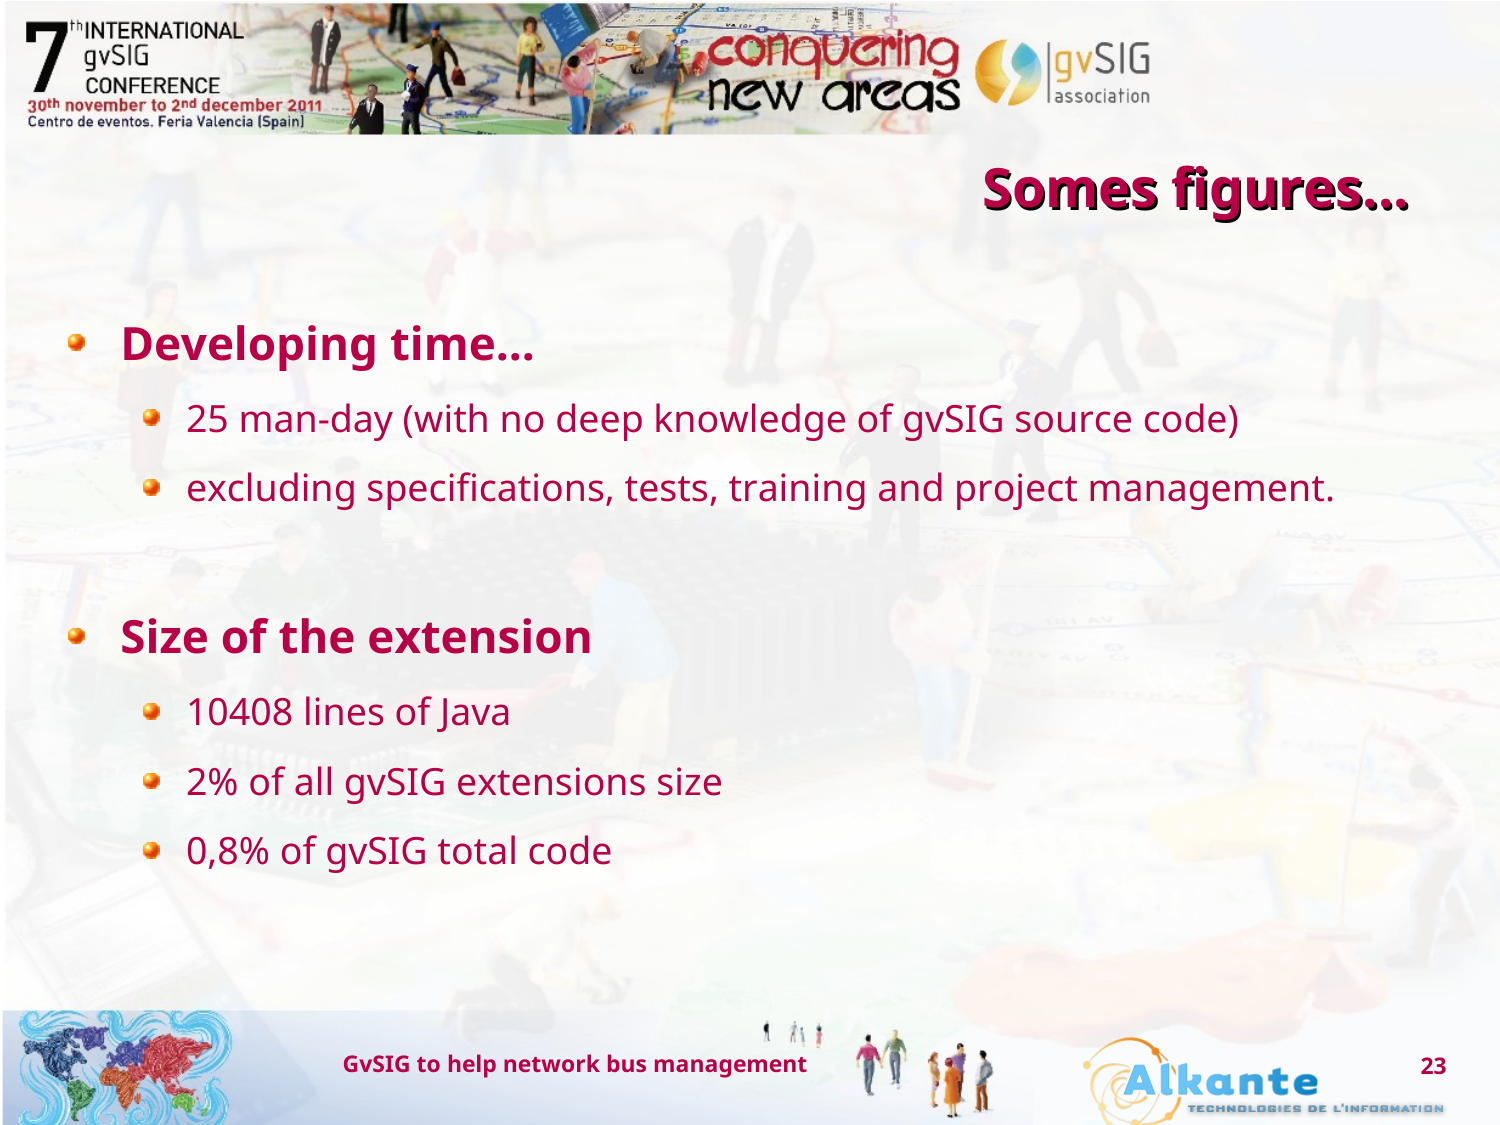

# Somes figures...
Developing time...
25 man-day (with no deep knowledge of gvSIG source code)
excluding specifications, tests, training and project management.
Size of the extension
10408 lines of Java
2% of all gvSIG extensions size
0,8% of gvSIG total code
GvSIG to help network bus management
23